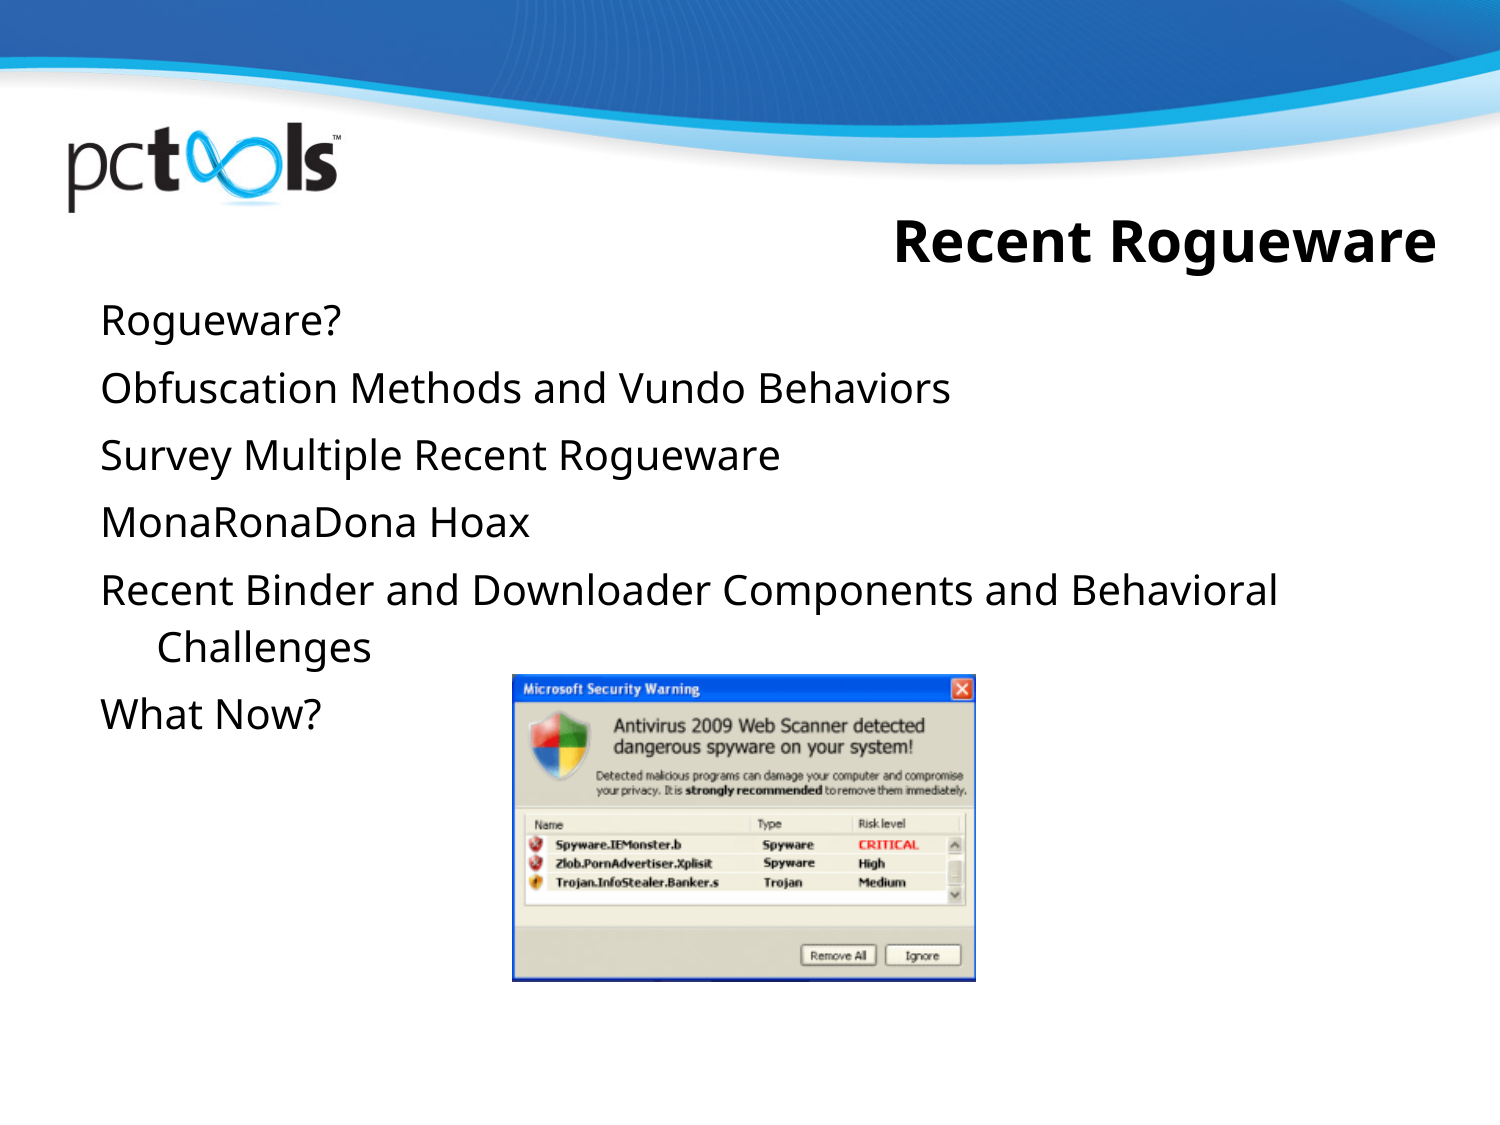

# Recent Rogueware
Rogueware?
Obfuscation Methods and Vundo Behaviors
Survey Multiple Recent Rogueware
MonaRonaDona Hoax
Recent Binder and Downloader Components and Behavioral Challenges
What Now?